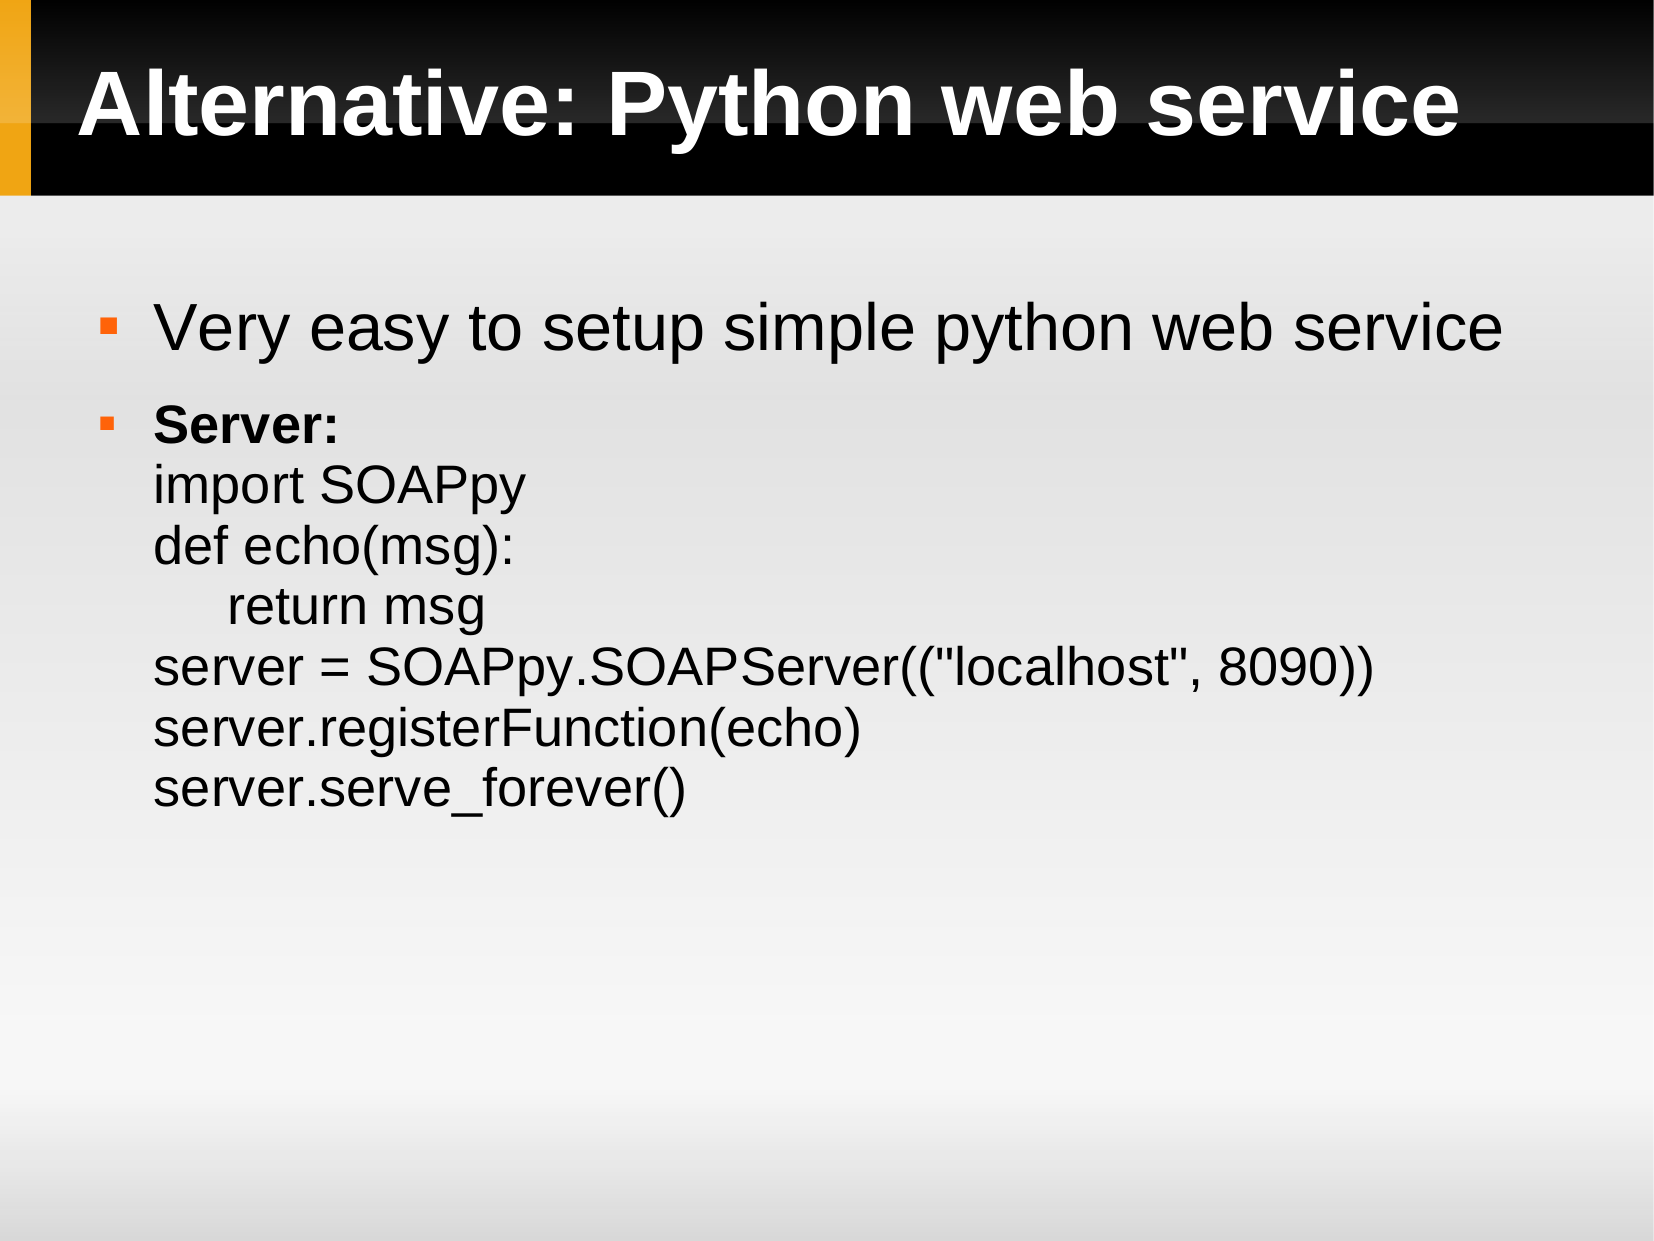

# Alternative: Python web service
Very easy to setup simple python web service
Server:
import SOAPpy
def echo(msg):
	return msg
server = SOAPpy.SOAPServer(("localhost", 8090))
server.registerFunction(echo)
server.serve_forever()